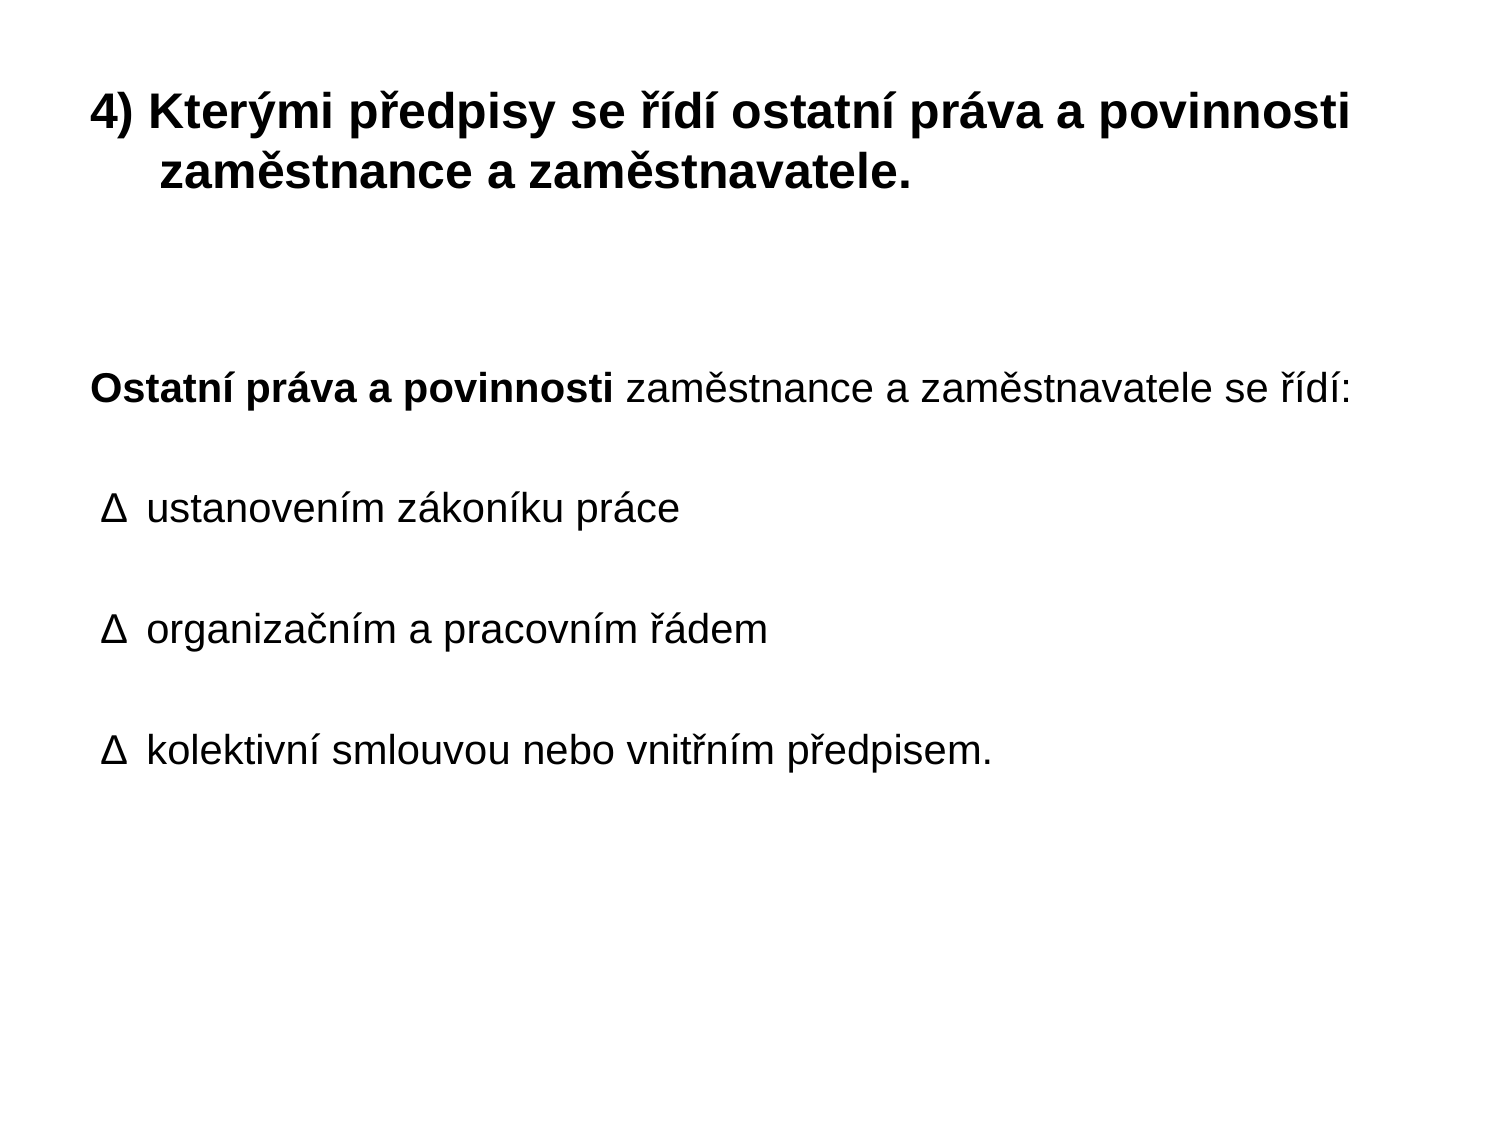

# 4) Kterými předpisy se řídí ostatní práva a povinnosti zaměstnance a zaměstnavatele.
Ostatní práva a povinnosti zaměstnance a zaměstnavatele se řídí:
 ∆	ustanovením zákoníku práce
 ∆	organizačním a pracovním řádem
 ∆	kolektivní smlouvou nebo vnitřním předpisem.